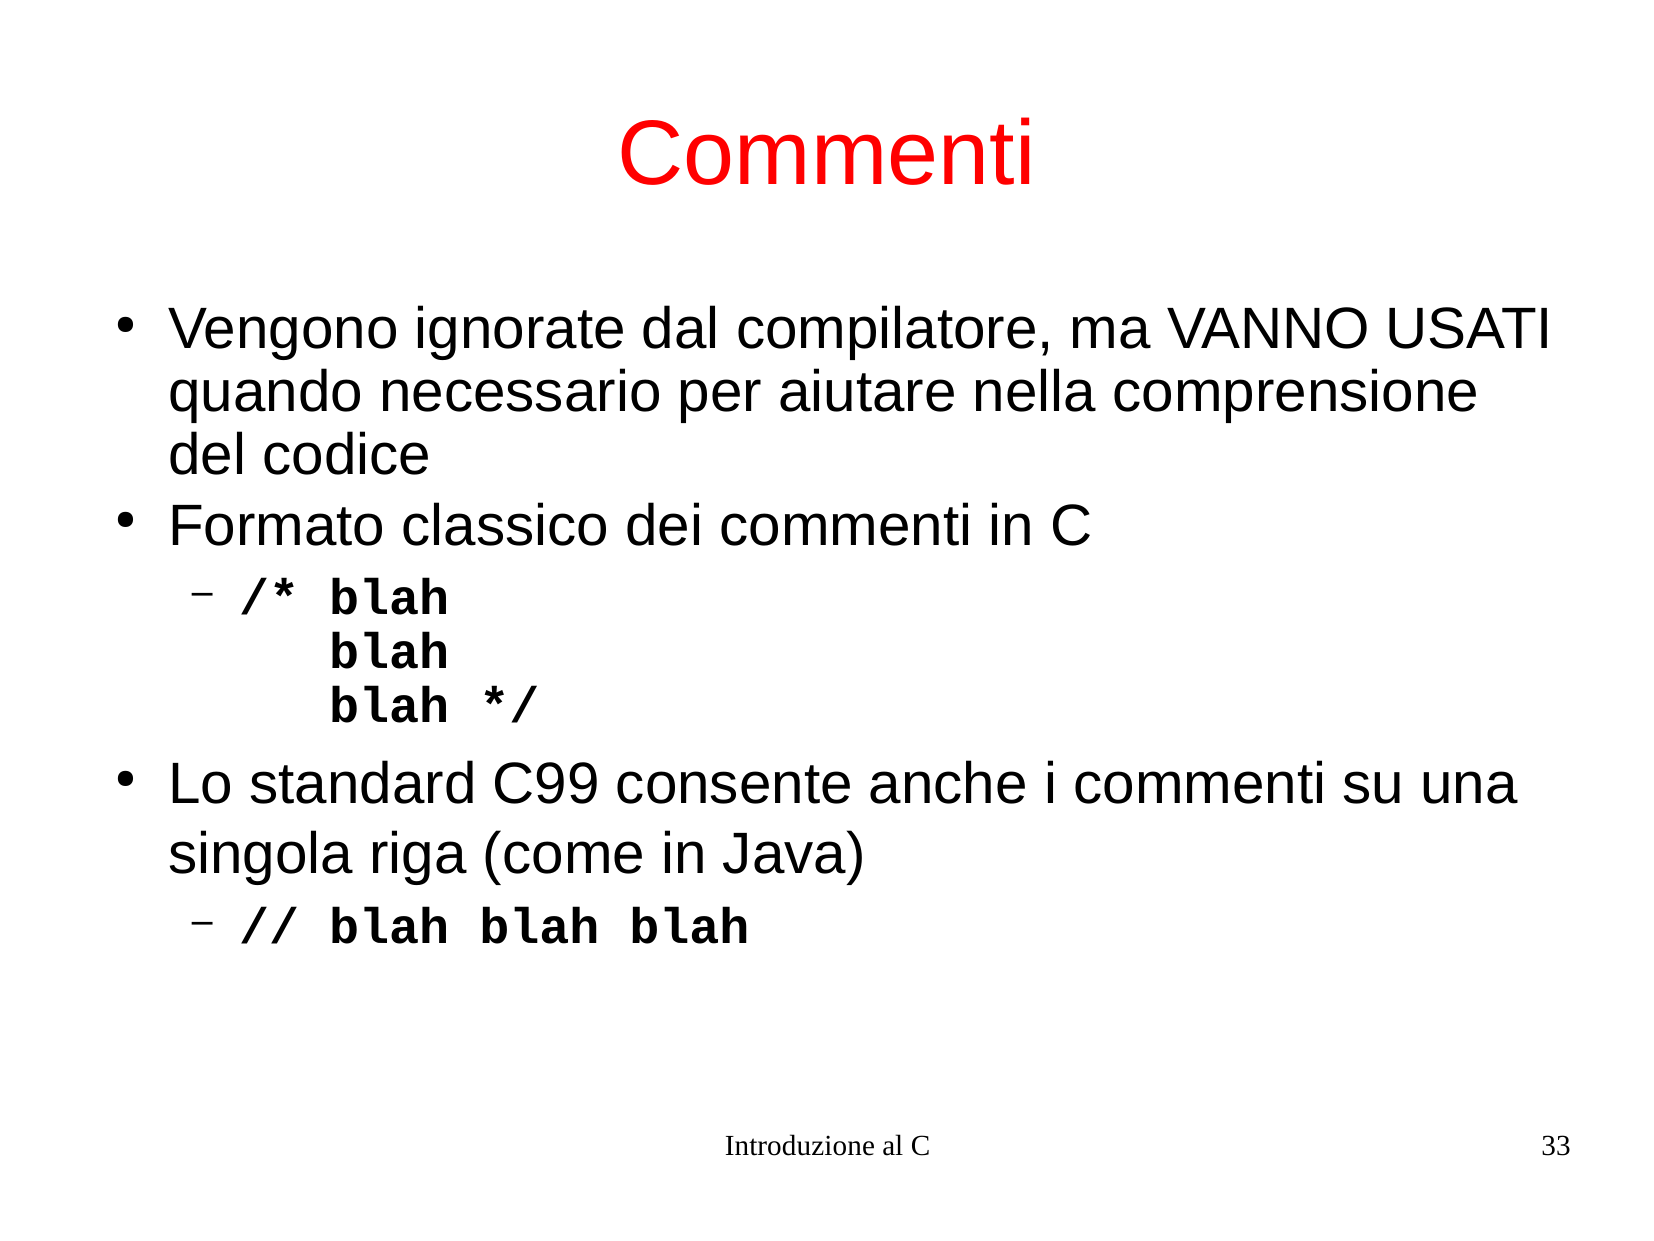

# Commenti
Vengono ignorate dal compilatore, ma VANNO USATI quando necessario per aiutare nella comprensione del codice
Formato classico dei commenti in C
/* blah
 blah
 blah */
Lo standard C99 consente anche i commenti su una singola riga (come in Java)
// blah blah blah
Introduzione al C
33